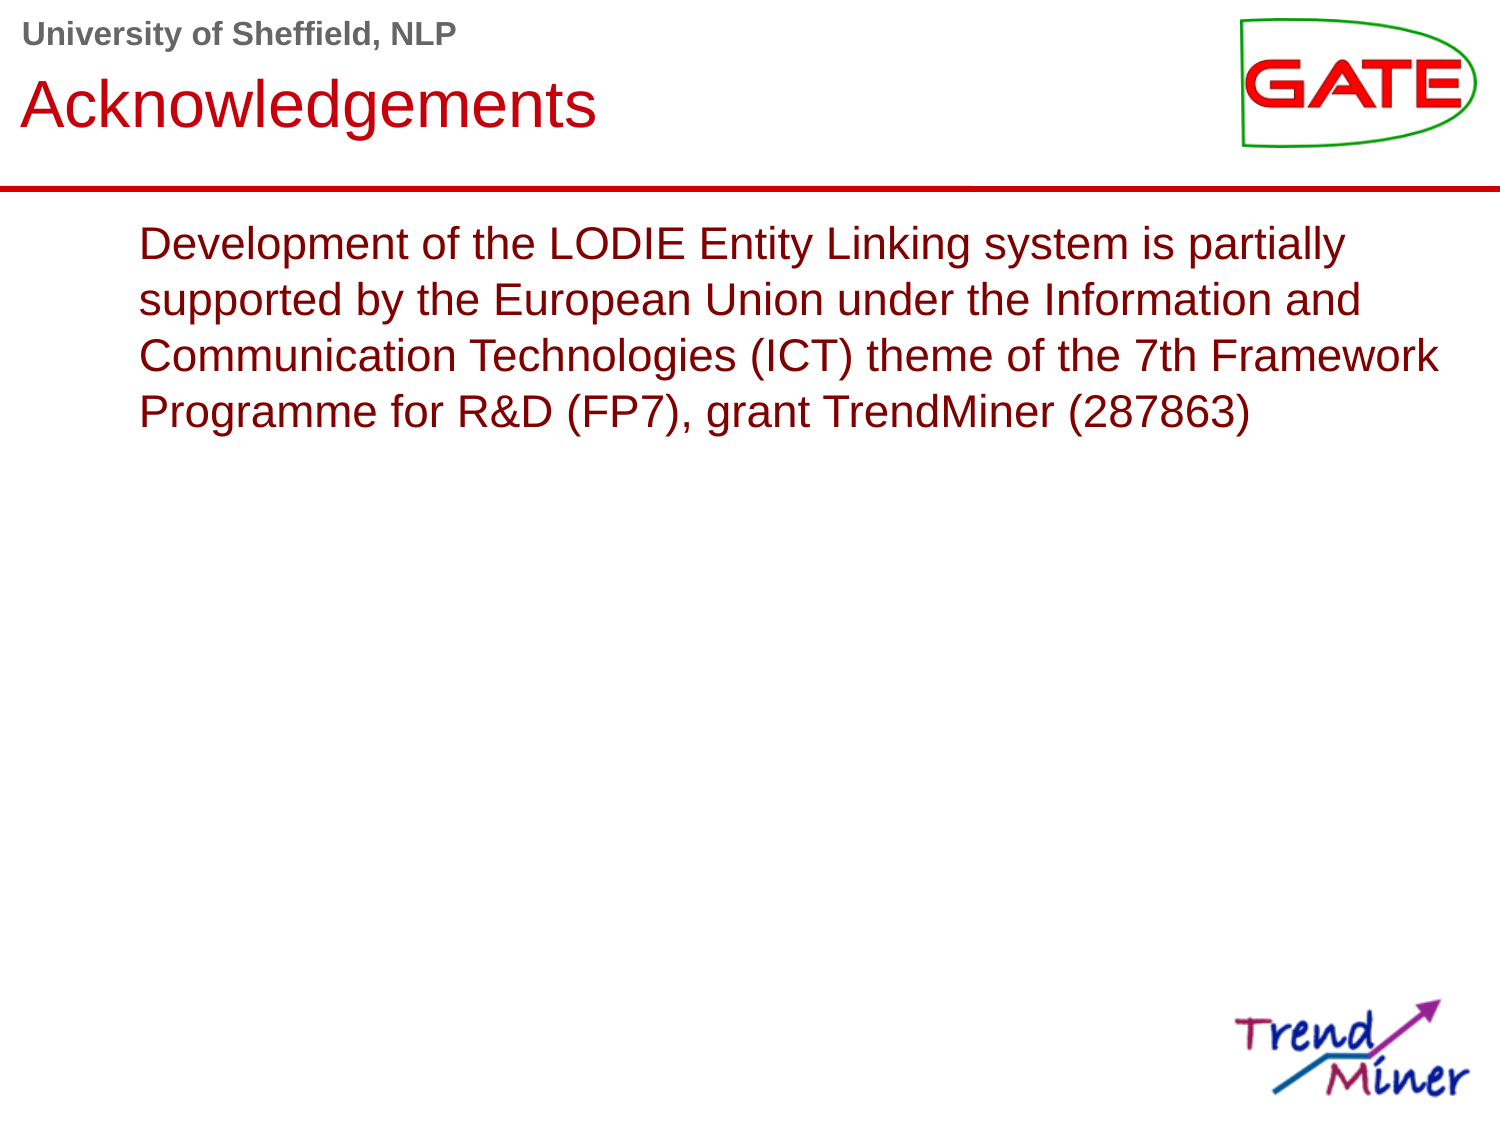

# Acknowledgements
Development of the LODIE Entity Linking system is partially supported by the European Union under the Information and Communication Technologies (ICT) theme of the 7th Framework Programme for R&D (FP7), grant TrendMiner (287863)